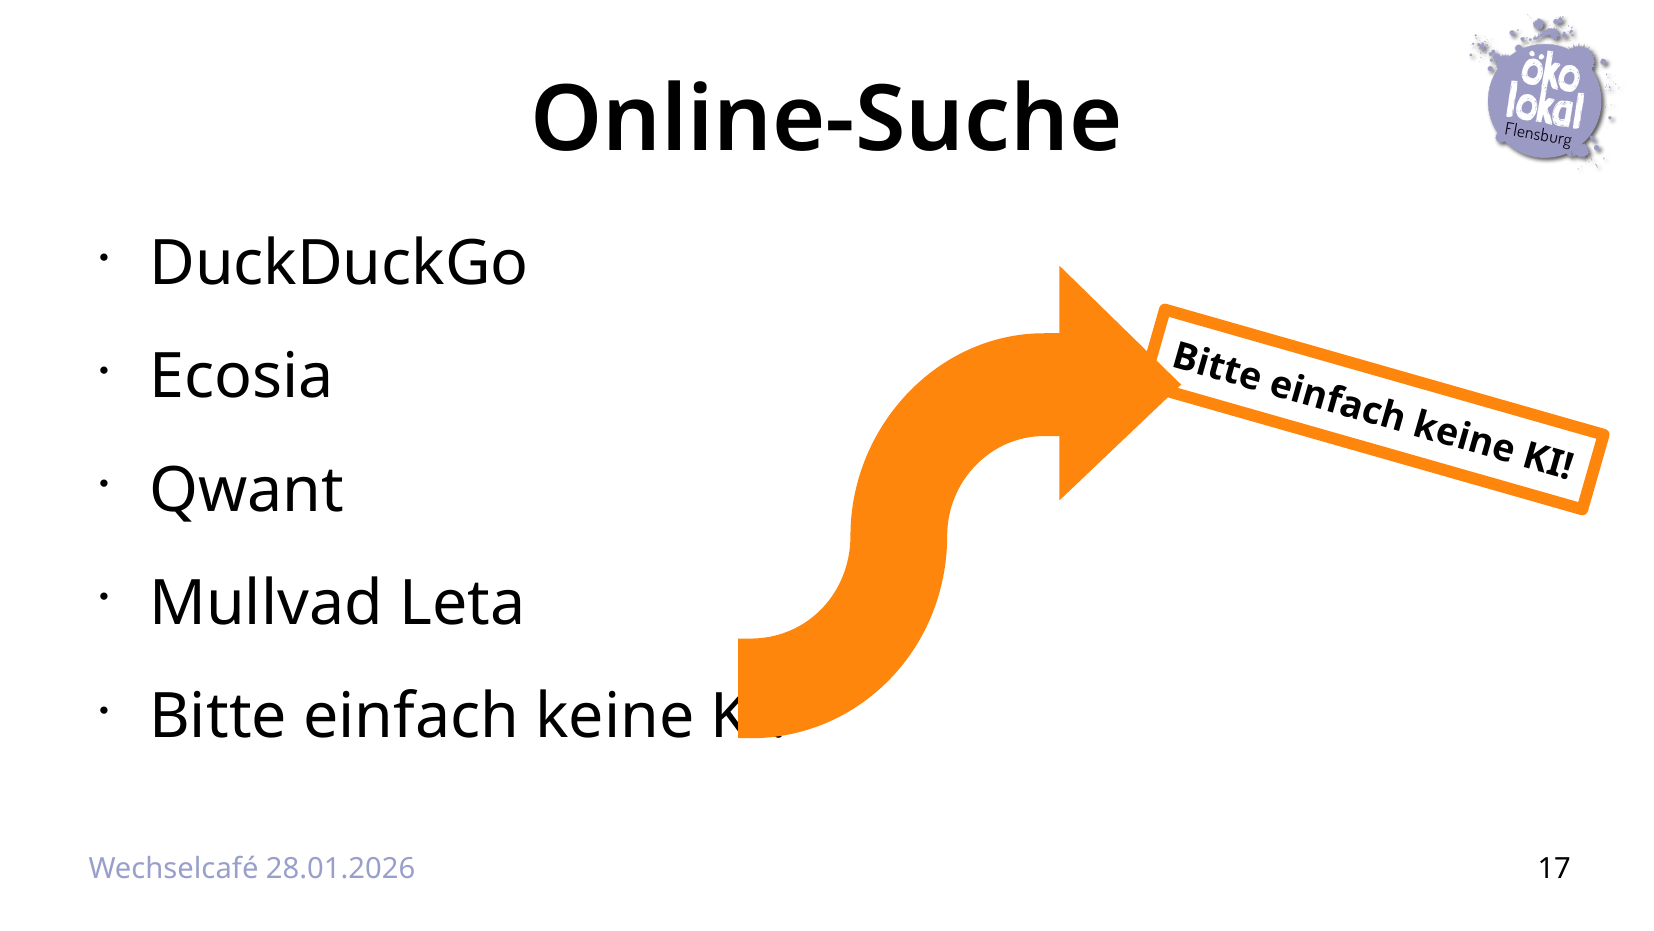

# Online-Suche
DuckDuckGo
Ecosia
Qwant
Mullvad Leta
Bitte einfach keine KI.
Bitte einfach keine KI!